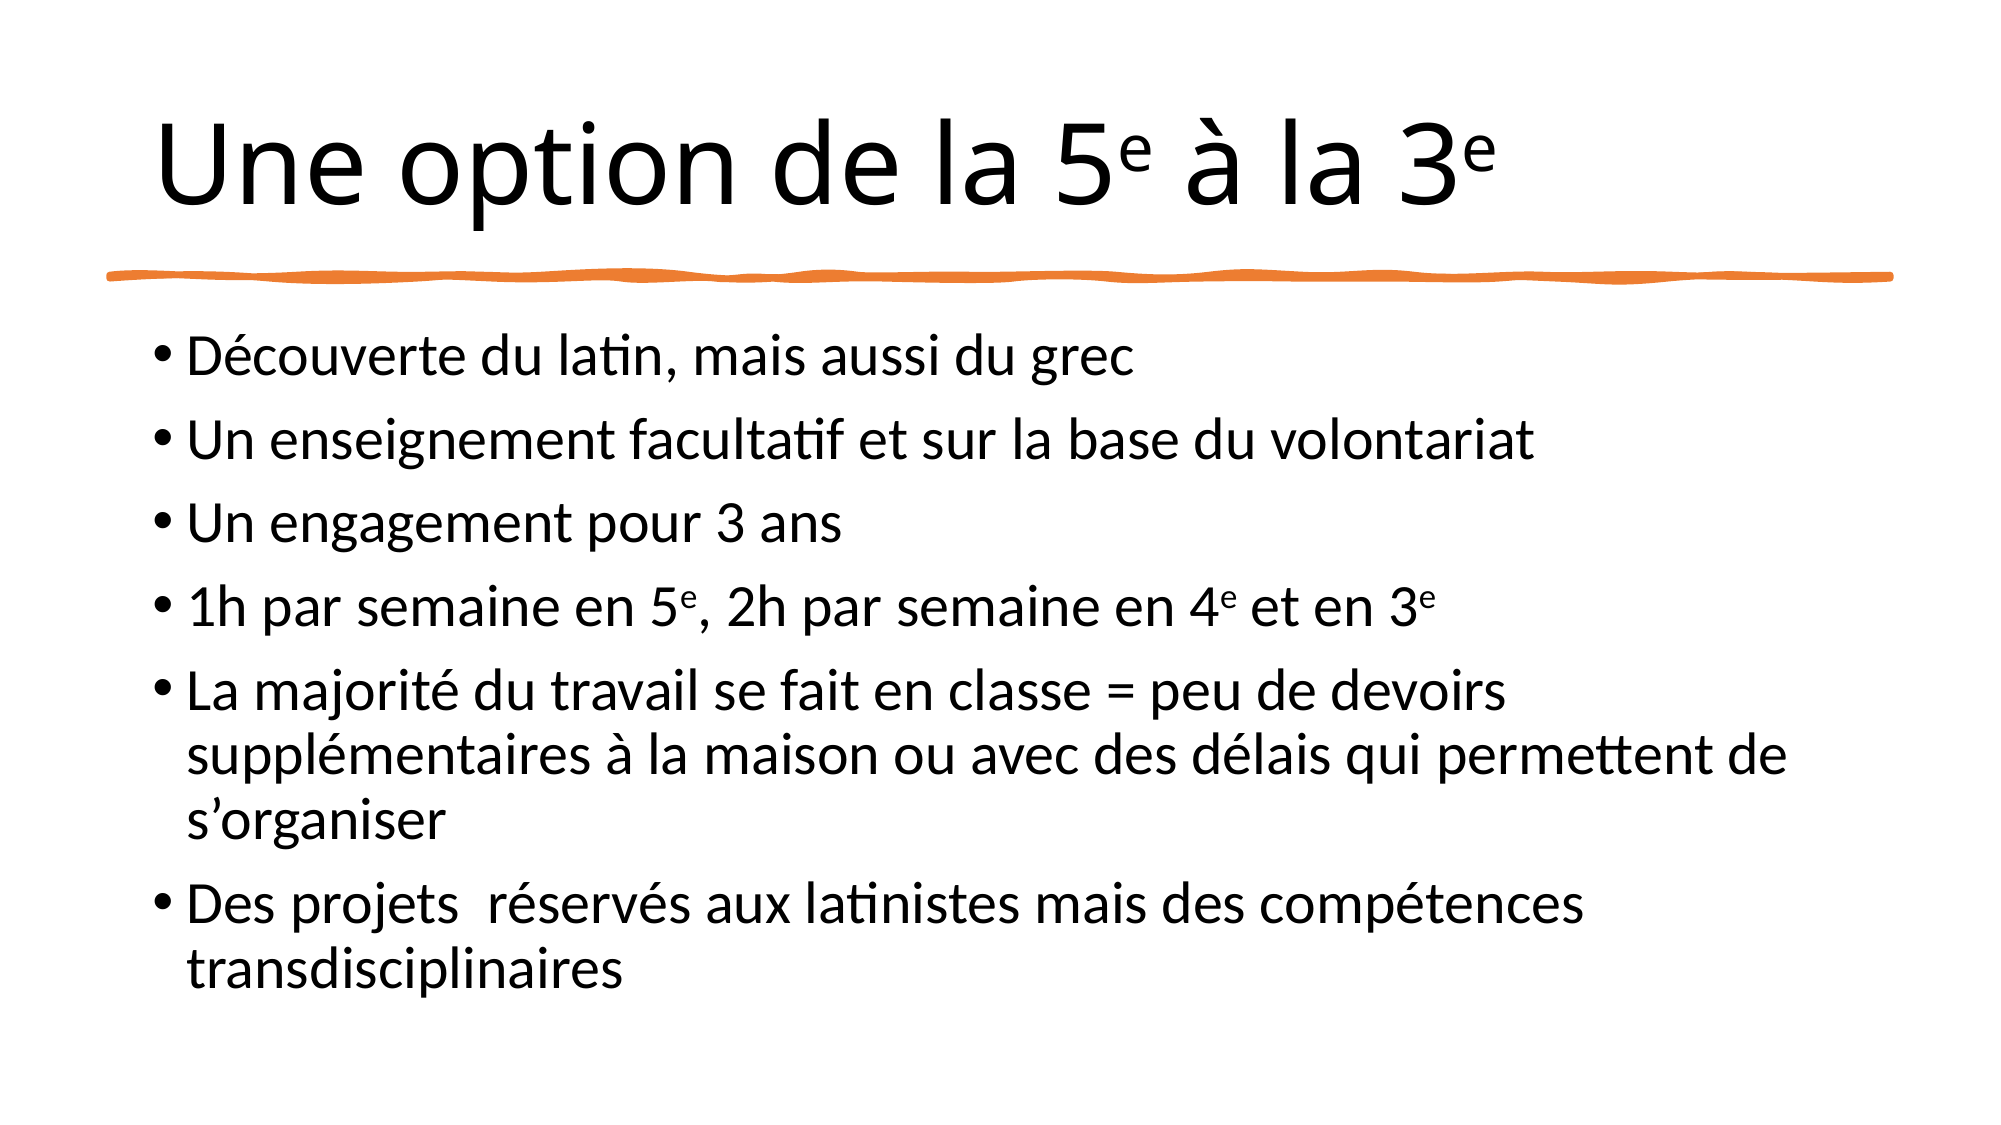

# Une option de la 5e à la 3e
Découverte du latin, mais aussi du grec
Un enseignement facultatif et sur la base du volontariat
Un engagement pour 3 ans
1h par semaine en 5e, 2h par semaine en 4e et en 3e
La majorité du travail se fait en classe = peu de devoirs supplémentaires à la maison ou avec des délais qui permettent de s’organiser
Des projets réservés aux latinistes mais des compétences transdisciplinaires